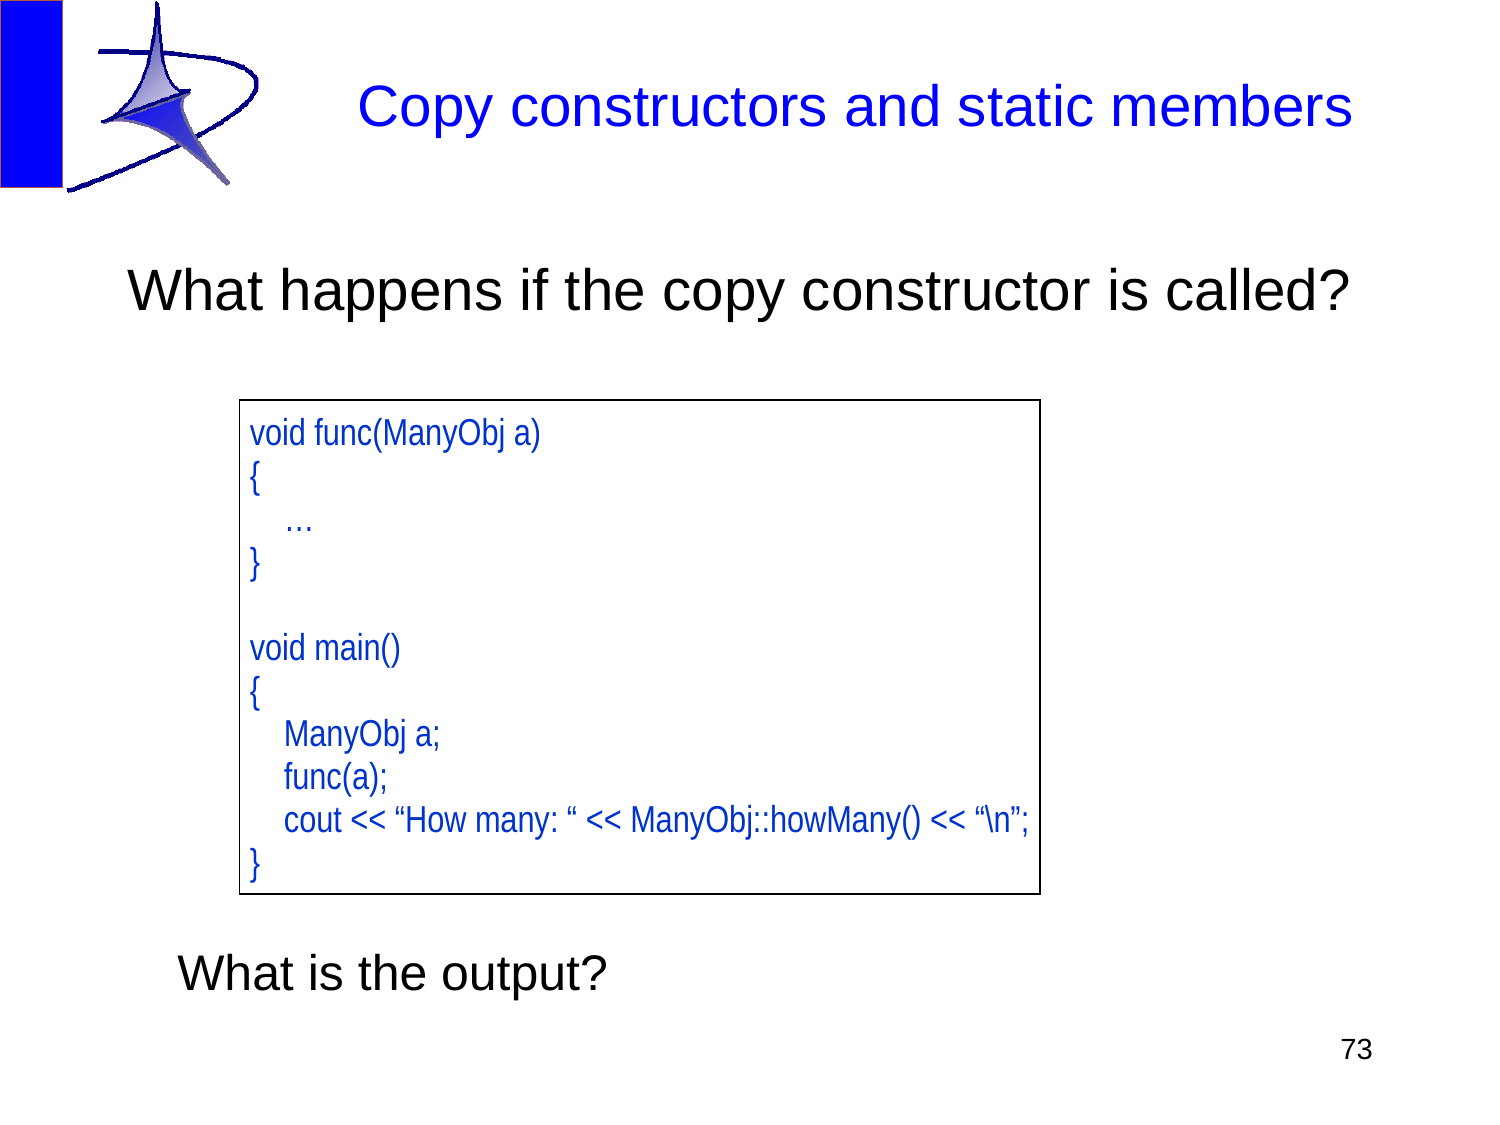

# Copy constructors and static members
What happens if the copy constructor is called?
void func(ManyObj a)
{
 …
}
void main()
{
 ManyObj a;
 func(a);
 cout << “How many: “ << ManyObj::howMany() << “\n”;
}
What is the output?
73